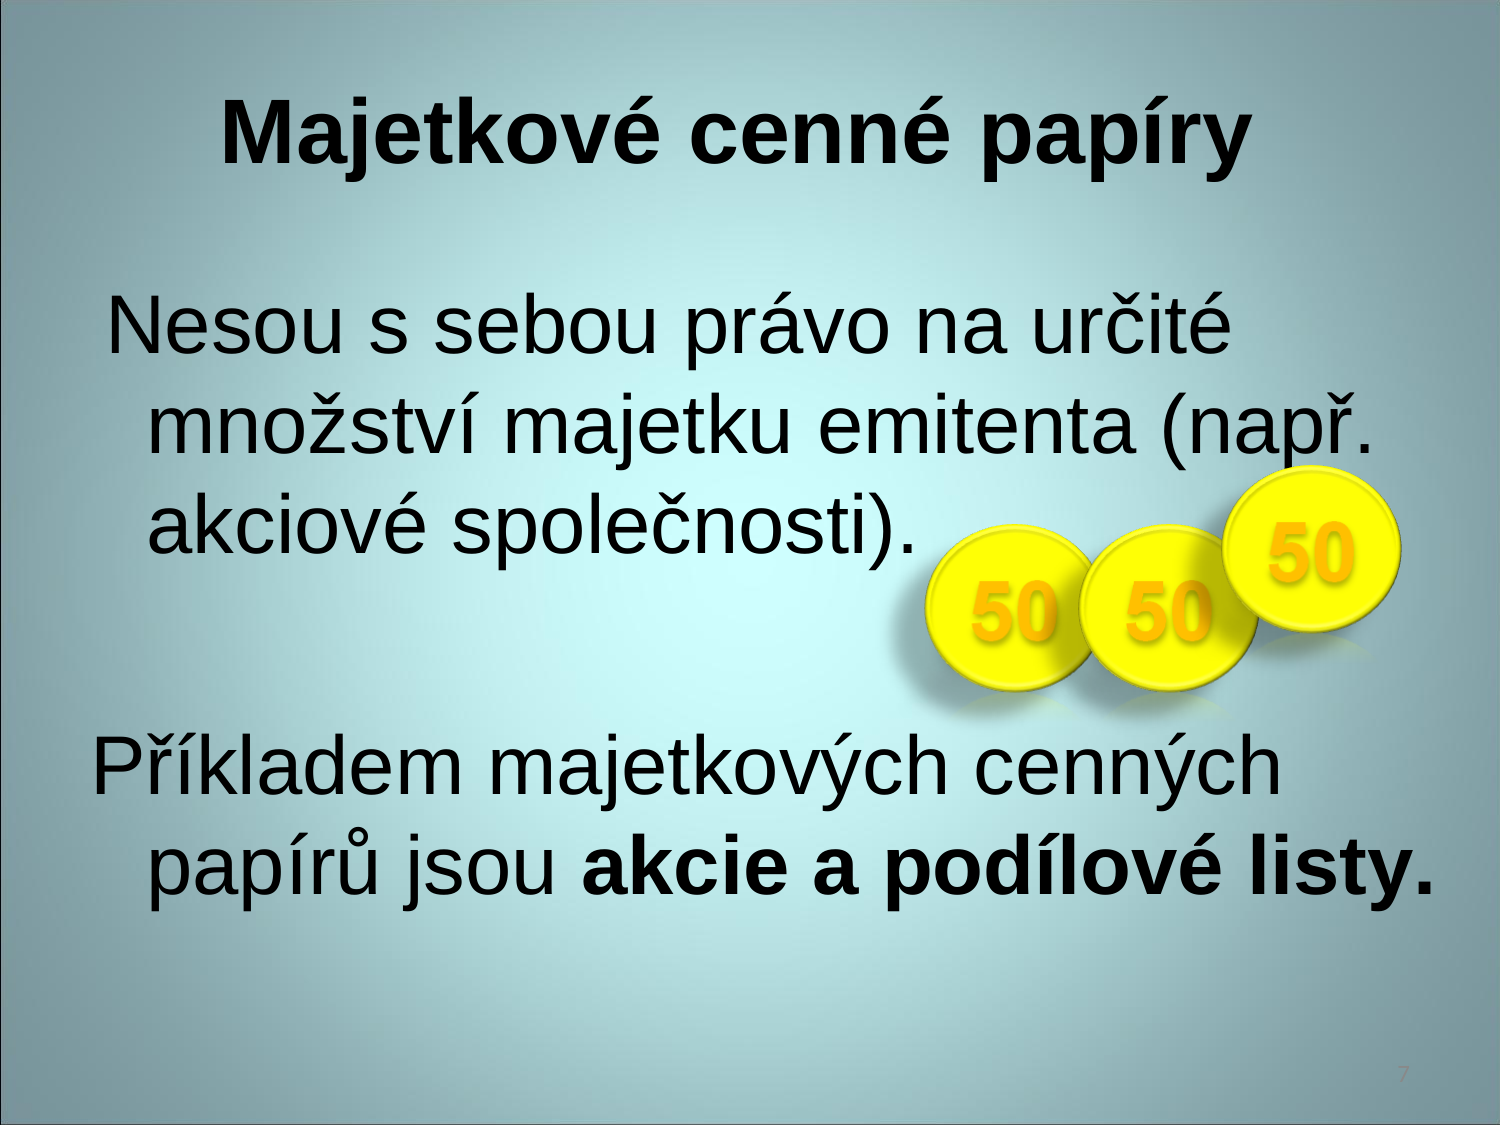

# Majetkové cenné papíry
 Nesou s sebou právo na určité množství majetku emitenta (např. akciové společnosti).
Příkladem majetkových cenných papírů jsou akcie a podílové listy.